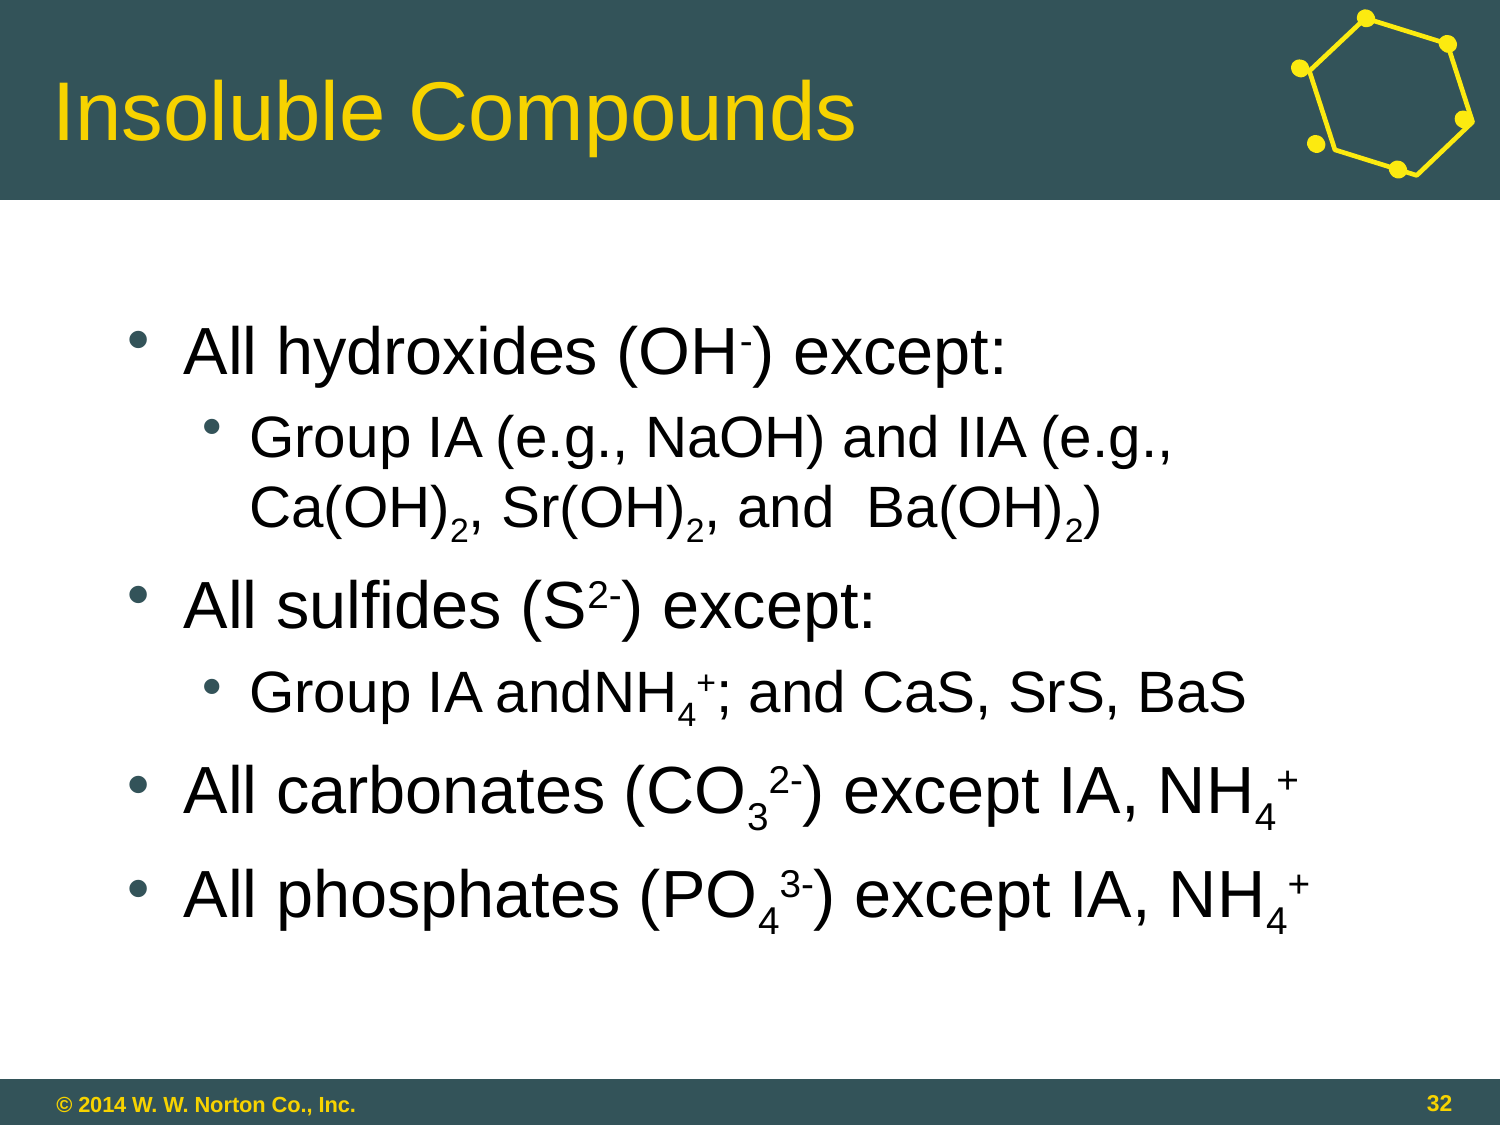

Insoluble Compounds
# All hydroxides (OH-) except:
Group IA (e.g., NaOH) and IIA (e.g., Ca(OH)2, Sr(OH)2, and Ba(OH)2)
All sulfides (S2-) except:
Group IA andNH4+; and CaS, SrS, BaS
All carbonates (CO32-) except IA, NH4+
All phosphates (PO43-) except IA, NH4+